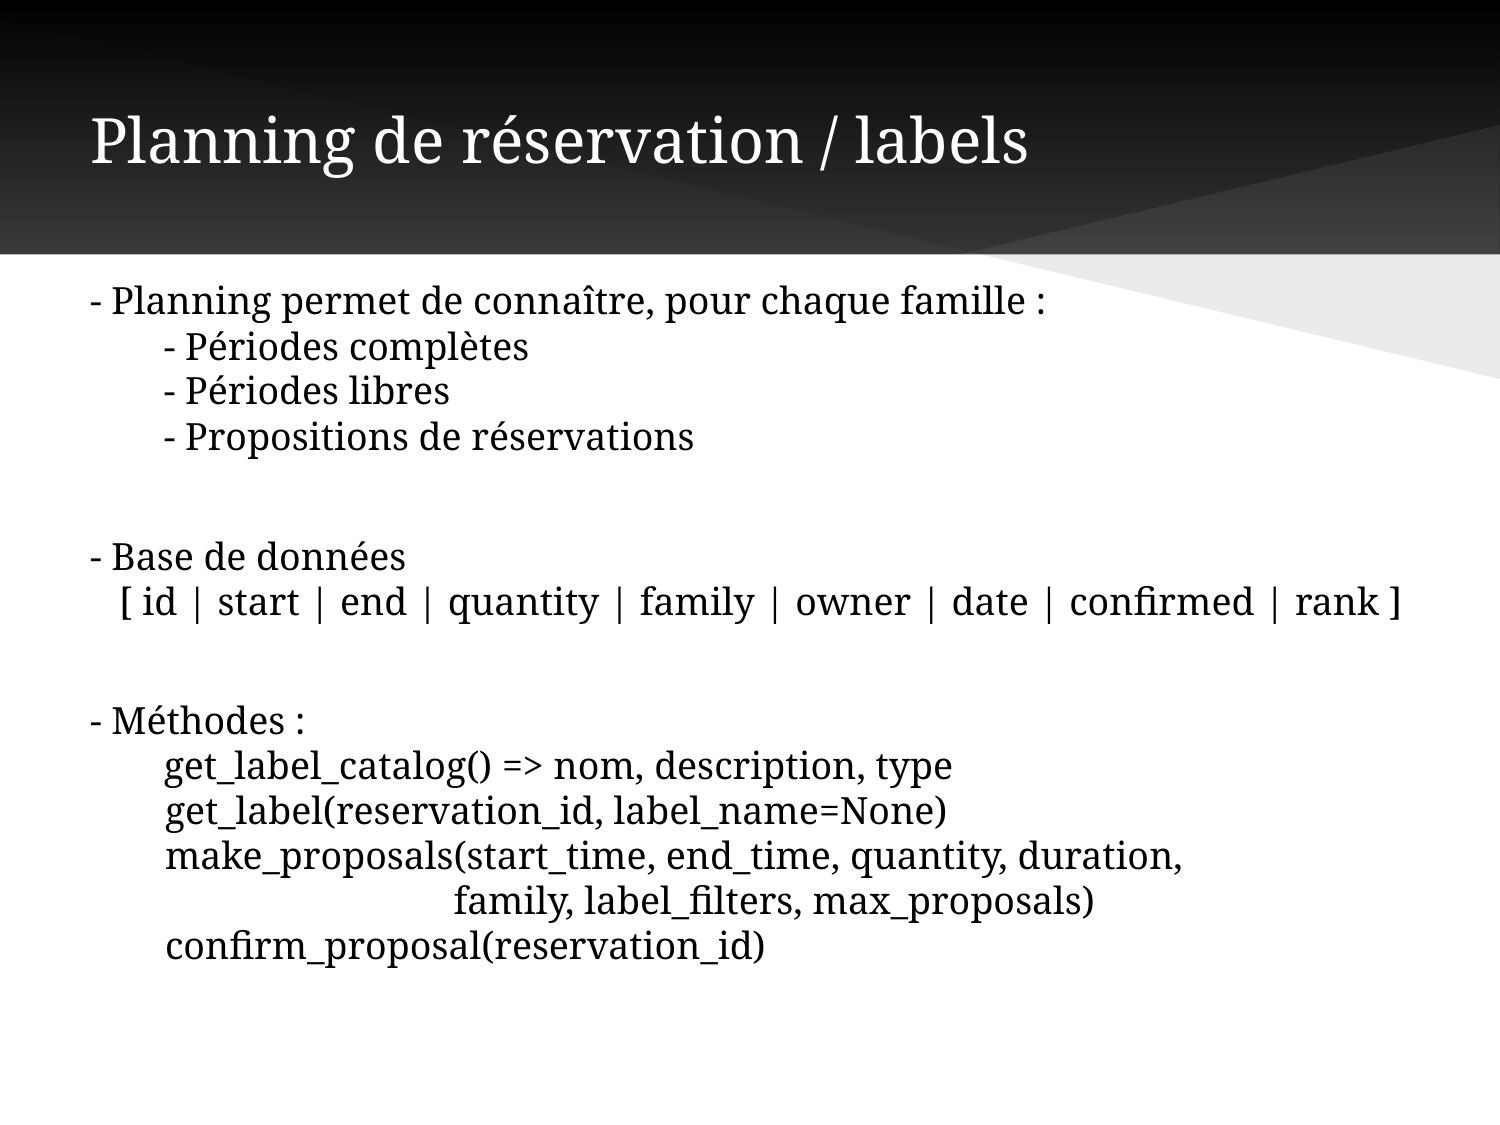

# Planning de réservation / labels
- Planning permet de connaître, pour chaque famille :
	- Périodes complètes
	- Périodes libres
	- Propositions de réservations
- Base de données
 [ id | start | end | quantity | family | owner | date | confirmed | rank ]
- Méthodes :
	get_label_catalog() => nom, description, type
get_label(reservation_id, label_name=None)
make_proposals(start_time, end_time, quantity, duration,
 	 family, label_filters, max_proposals)
confirm_proposal(reservation_id)